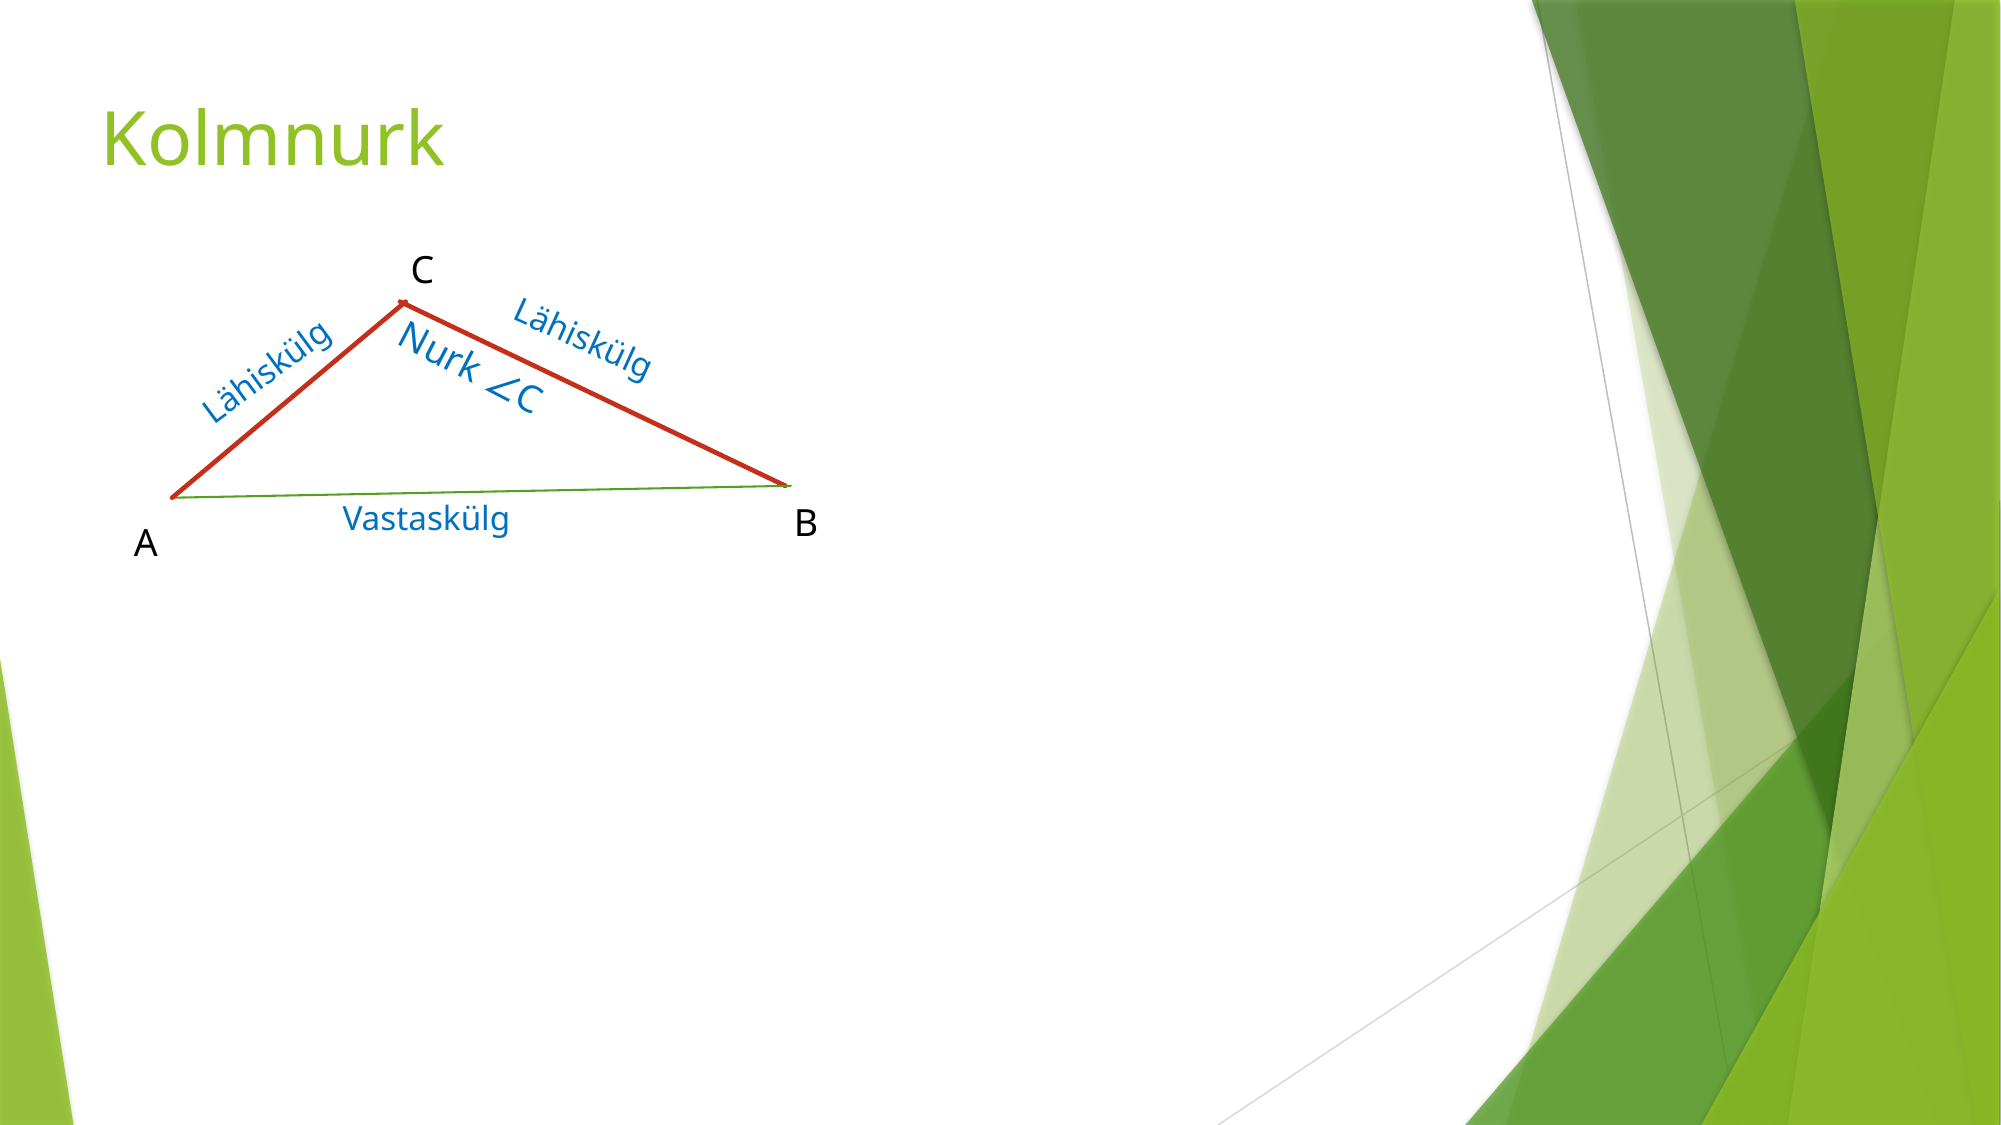

# Kolmnurk
C
Lähiskülg
Nurk ∠C
Lähiskülg
Vastaskülg
B
A